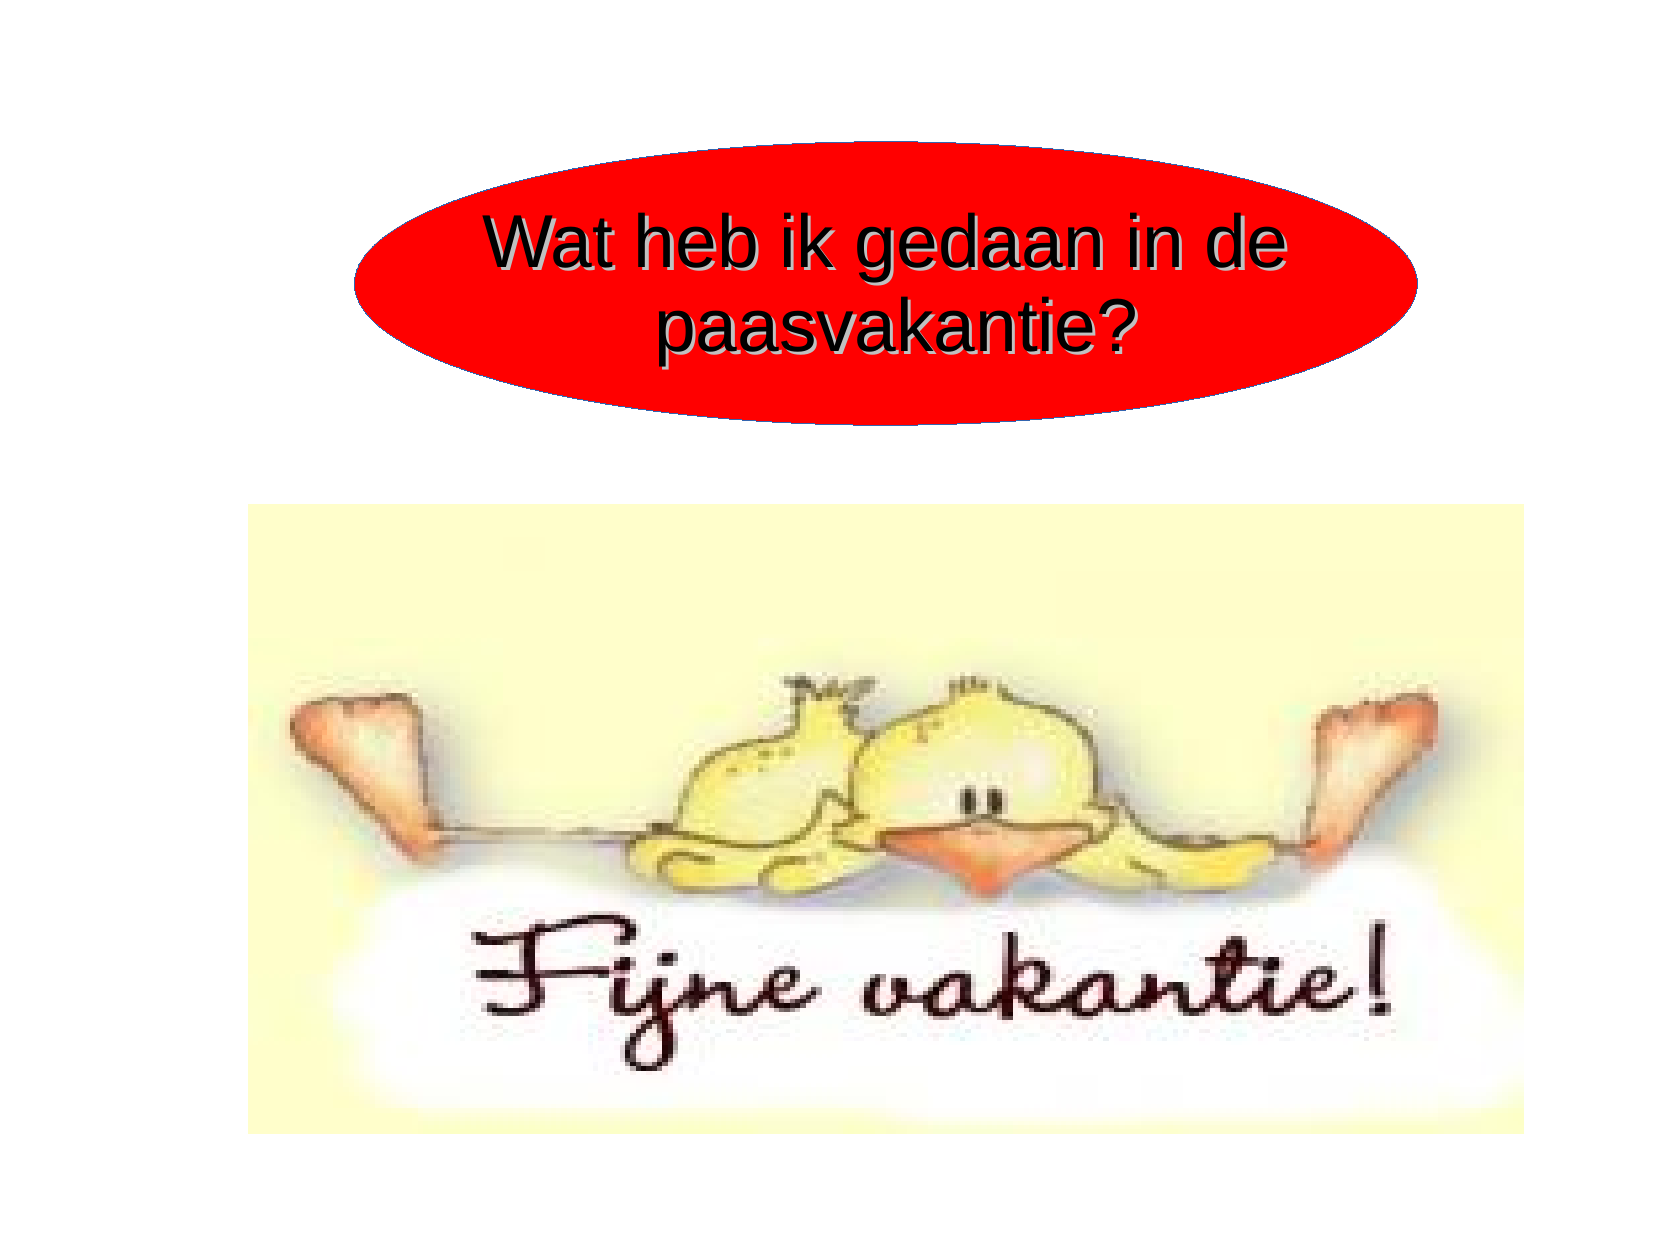

Wat heb ik gedaan in de
 paasvakantie?